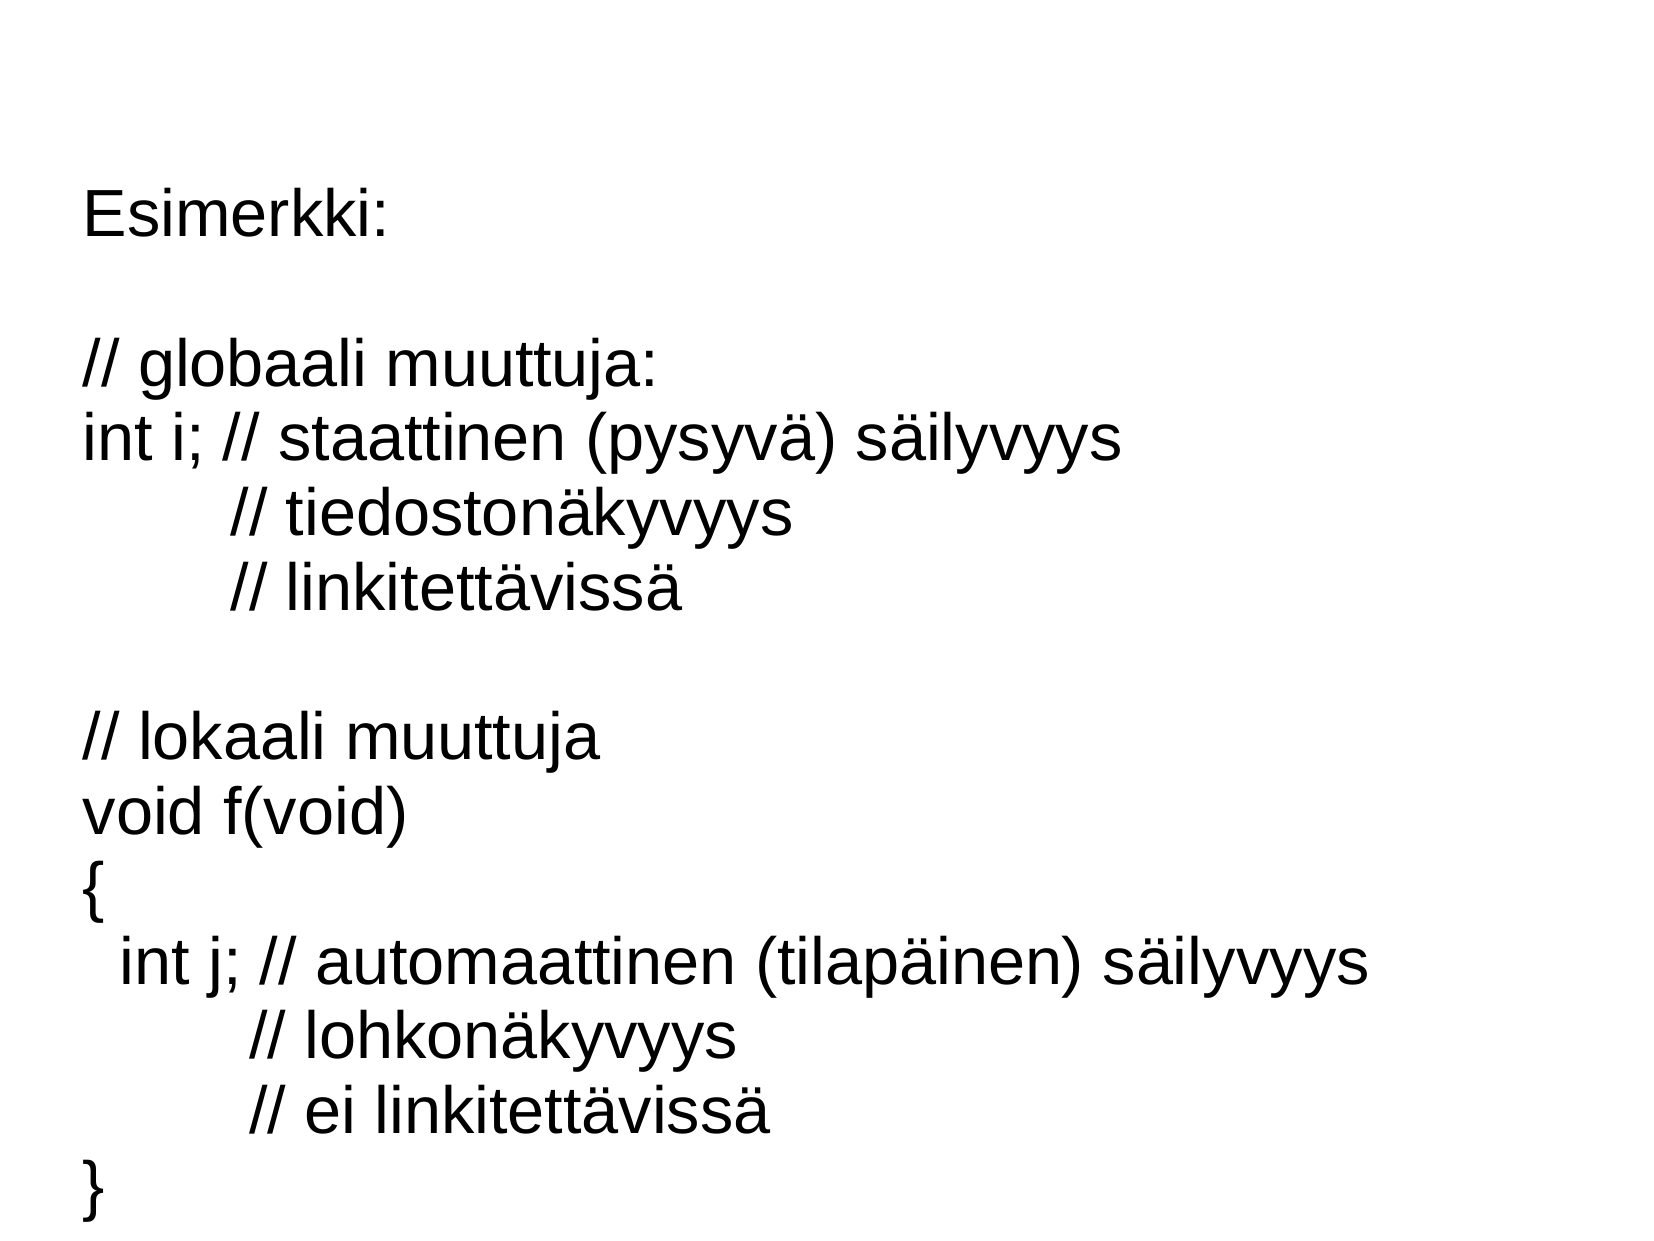

Esimerkki:
// globaali muuttuja:
int i; // staattinen (pysyvä) säilyvyys
 // tiedostonäkyvyys
 // linkitettävissä
// lokaali muuttuja
void f(void)
{
 int j; // automaattinen (tilapäinen) säilyvyys
 // lohkonäkyvyys
 // ei linkitettävissä
}